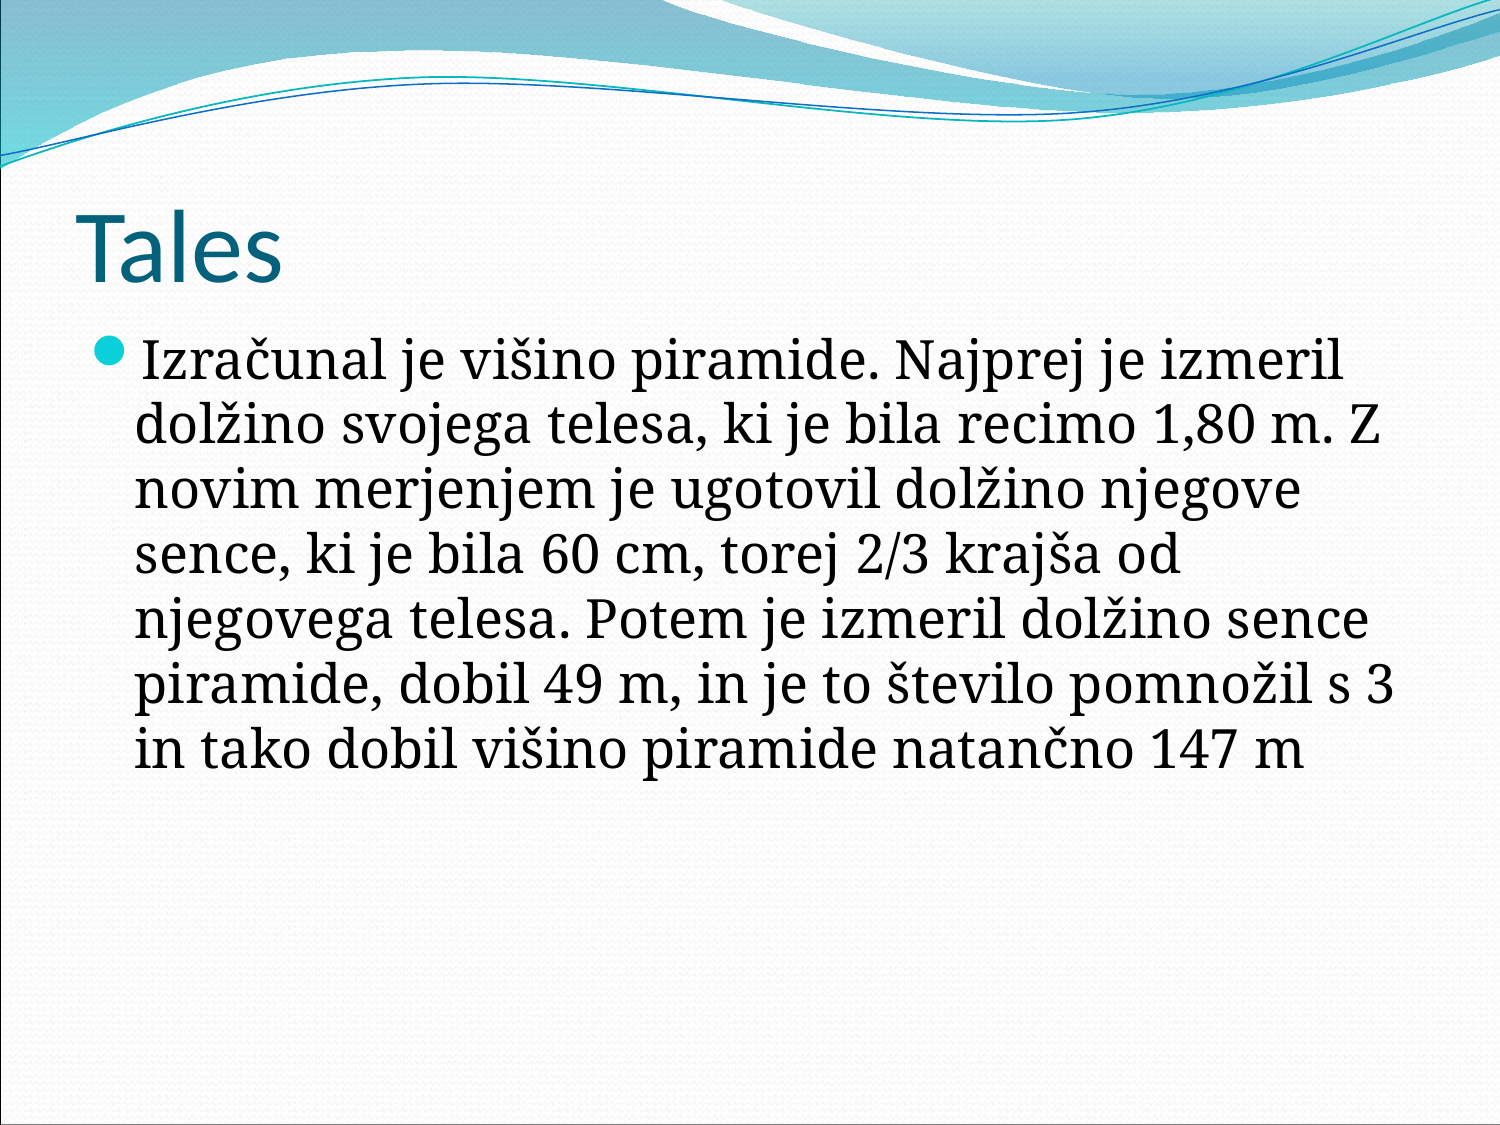

# Tales
Izračunal je višino piramide. Najprej je izmeril dolžino svojega telesa, ki je bila recimo 1,80 m. Z novim merjenjem je ugotovil dolžino njegove sence, ki je bila 60 cm, torej 2/3 krajša od njegovega telesa. Potem je izmeril dolžino sence piramide, dobil 49 m, in je to število pomnožil s 3 in tako dobil višino piramide natančno 147 m